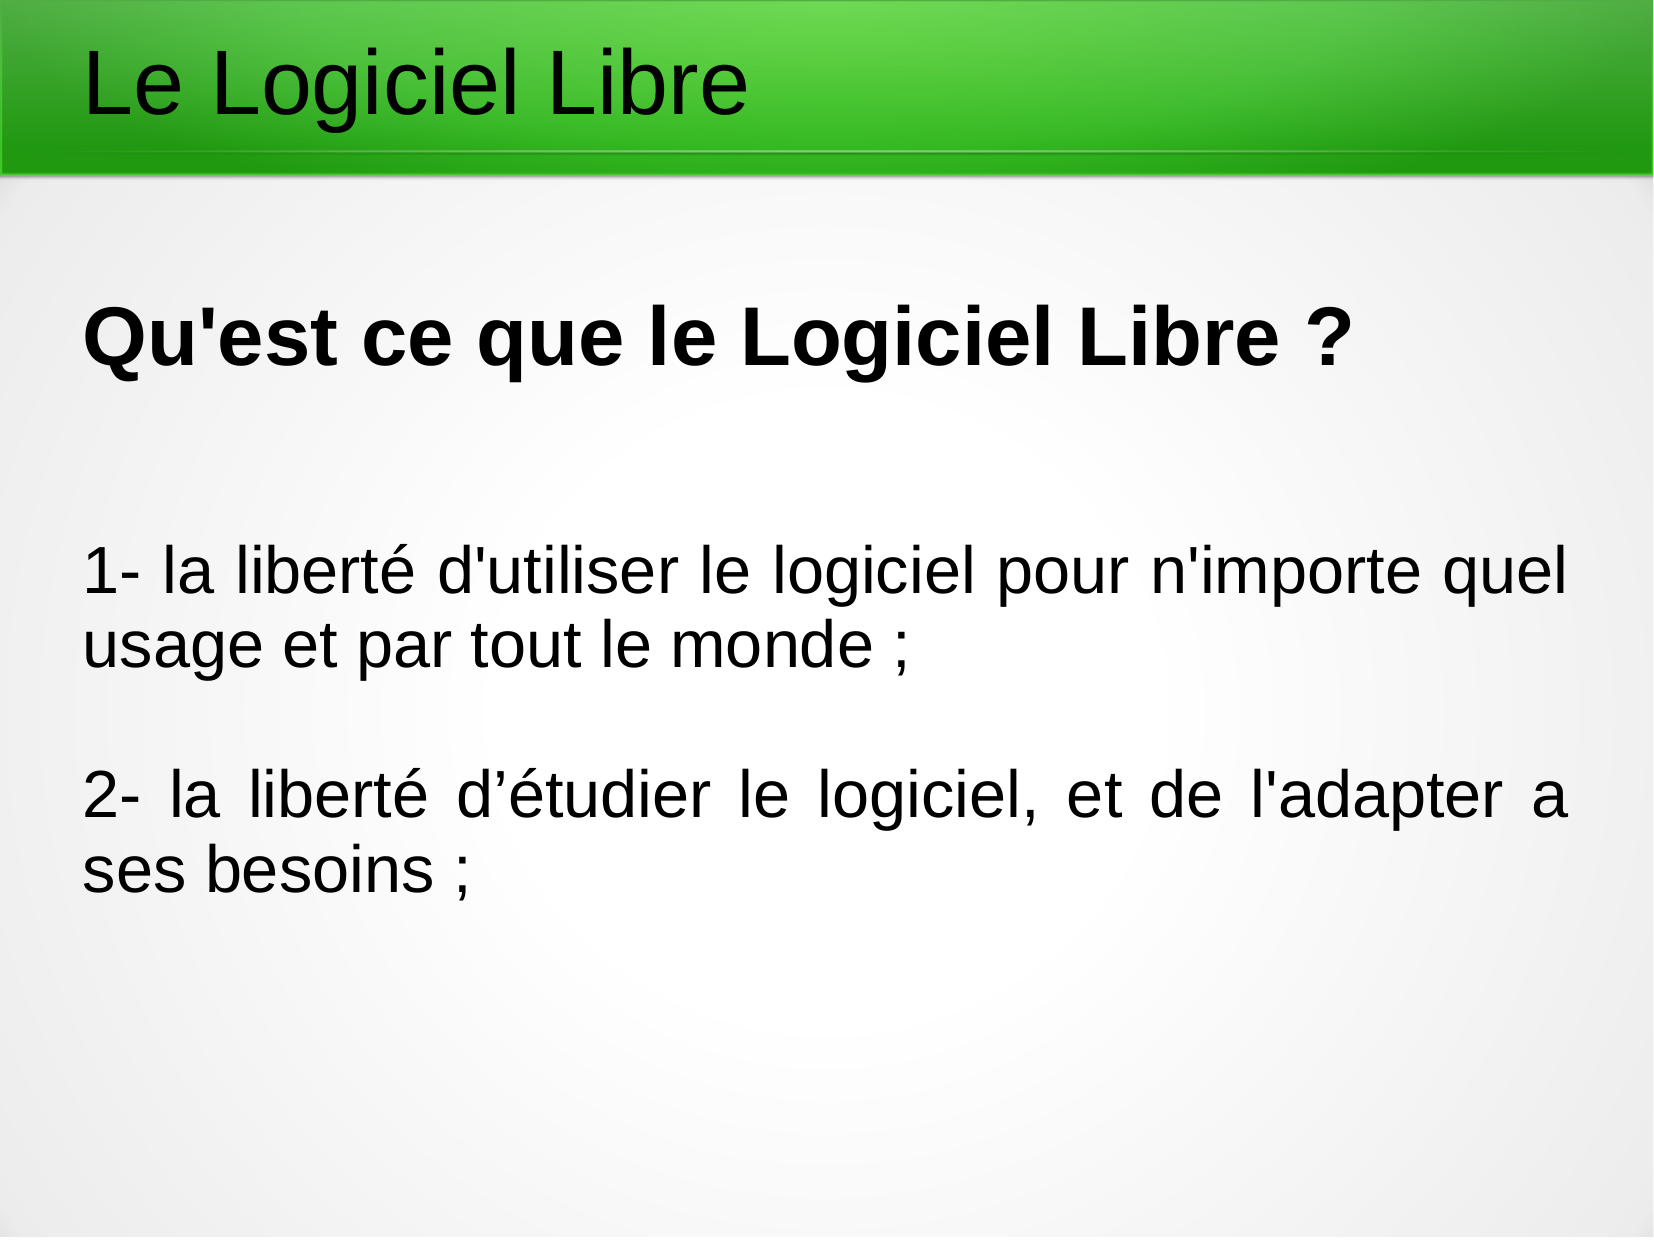

# Le Logiciel Libre
Qu'est ce que le Logiciel Libre ?
1- la liberté d'utiliser le logiciel pour n'importe quel usage et par tout le monde ;
2- la liberté d’étudier le logiciel, et de l'adapter a ses besoins ;